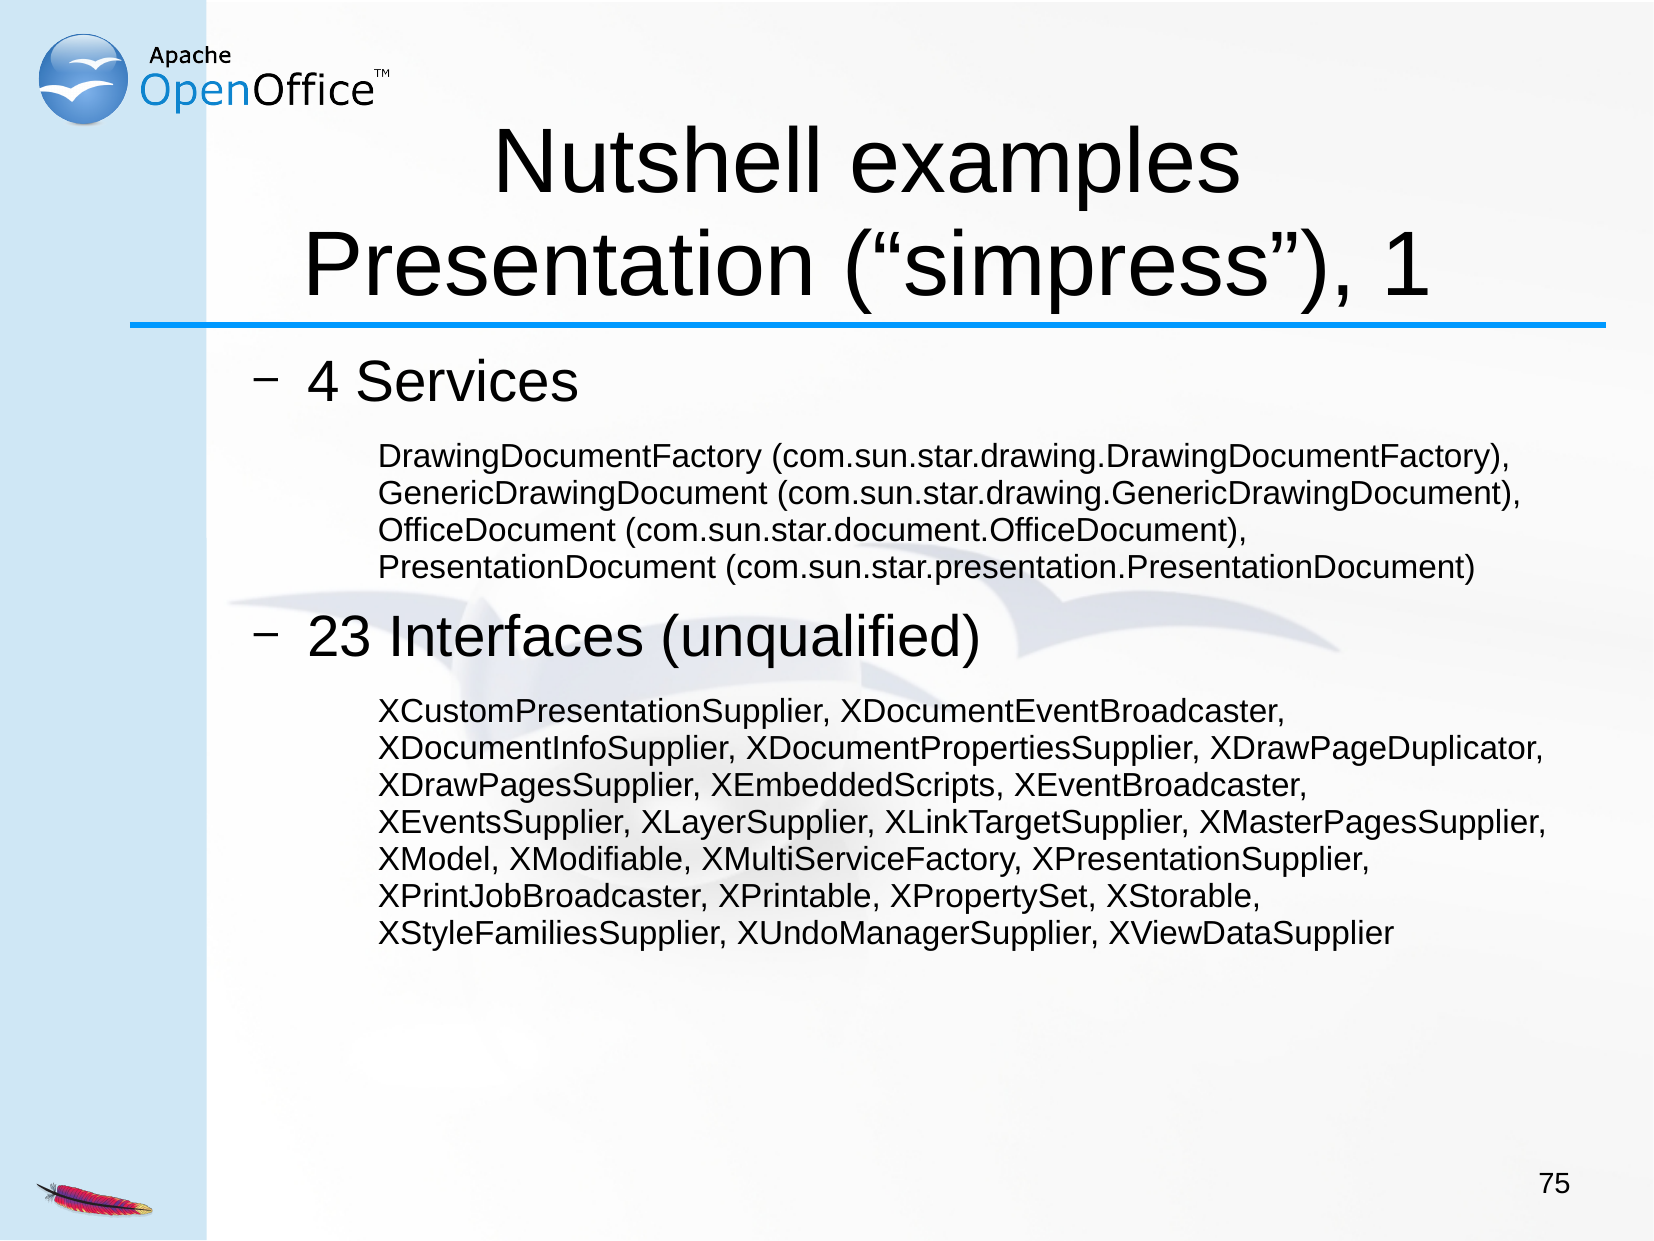

# Nutshell examples Presentation (“simpress”), 1
4 Services
DrawingDocumentFactory (com.sun.star.drawing.DrawingDocumentFactory), GenericDrawingDocument (com.sun.star.drawing.GenericDrawingDocument), OfficeDocument (com.sun.star.document.OfficeDocument), PresentationDocument (com.sun.star.presentation.PresentationDocument)
23 Interfaces (unqualified)
XCustomPresentationSupplier, XDocumentEventBroadcaster, XDocumentInfoSupplier, XDocumentPropertiesSupplier, XDrawPageDuplicator, XDrawPagesSupplier, XEmbeddedScripts, XEventBroadcaster, XEventsSupplier, XLayerSupplier, XLinkTargetSupplier, XMasterPagesSupplier, XModel, XModifiable, XMultiServiceFactory, XPresentationSupplier, XPrintJobBroadcaster, XPrintable, XPropertySet, XStorable, XStyleFamiliesSupplier, XUndoManagerSupplier, XViewDataSupplier
75